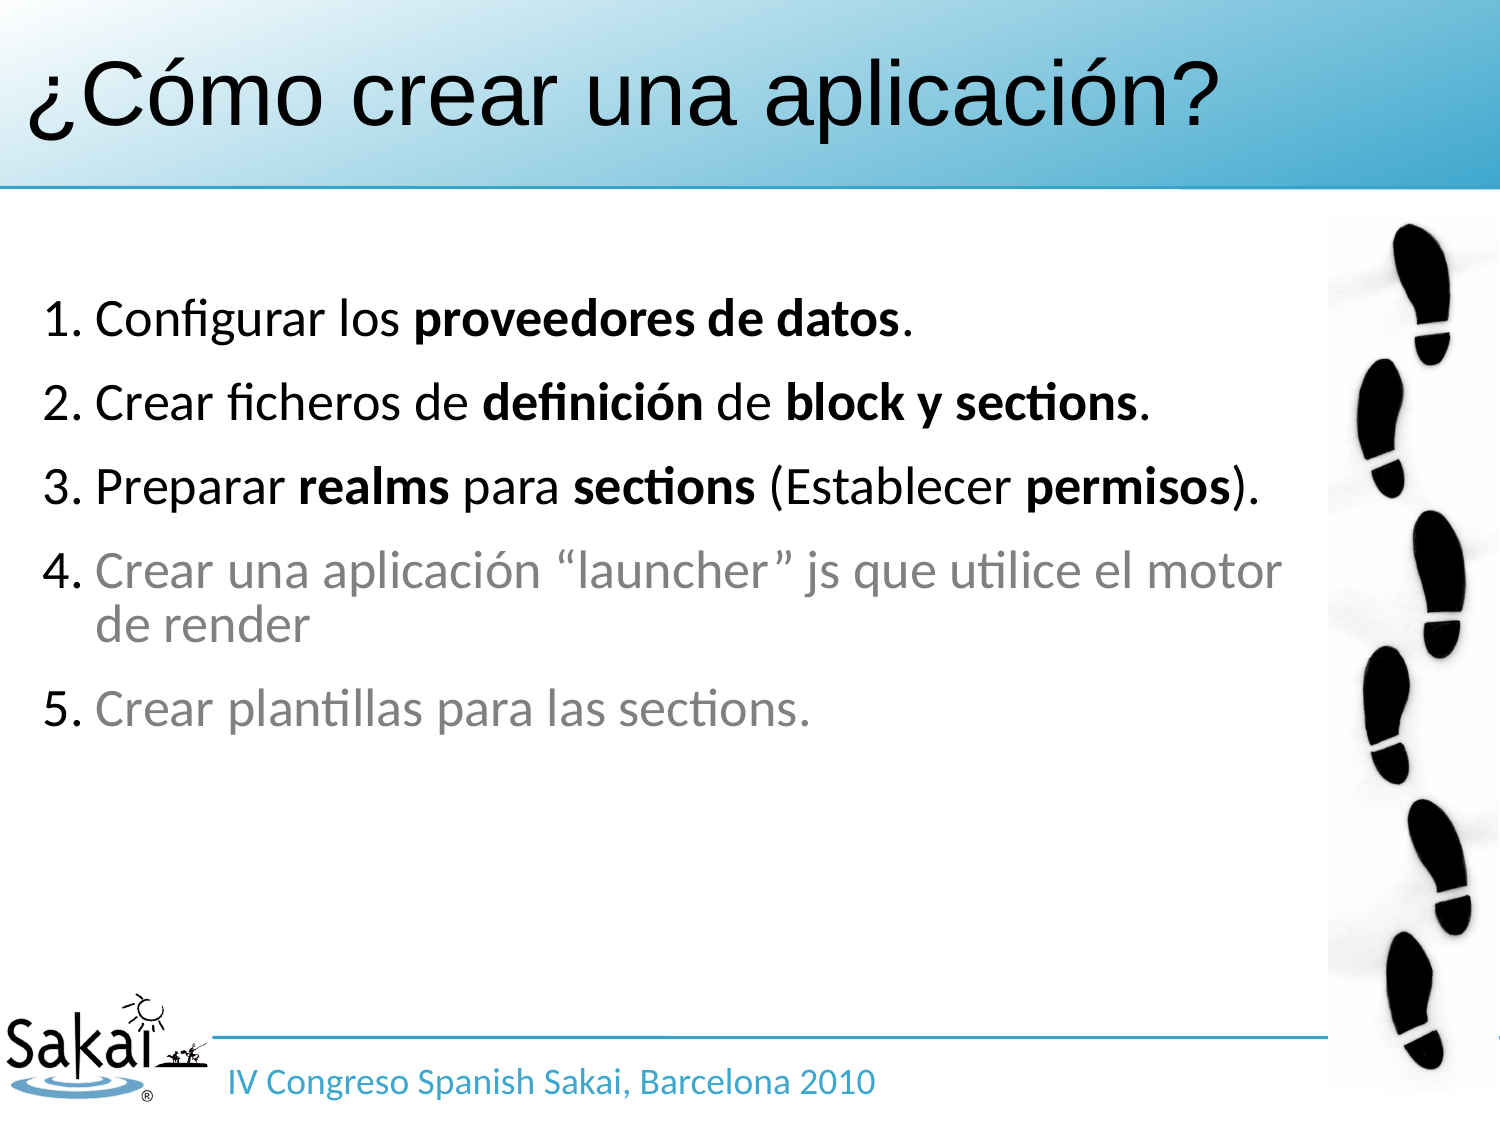

# ¿Cómo crear una aplicación?
Configurar los proveedores de datos.
Crear ficheros de definición de block y sections.
Preparar realms para sections (Establecer permisos).
Crear una aplicación “launcher” js que utilice el motor de render
Crear plantillas para las sections.